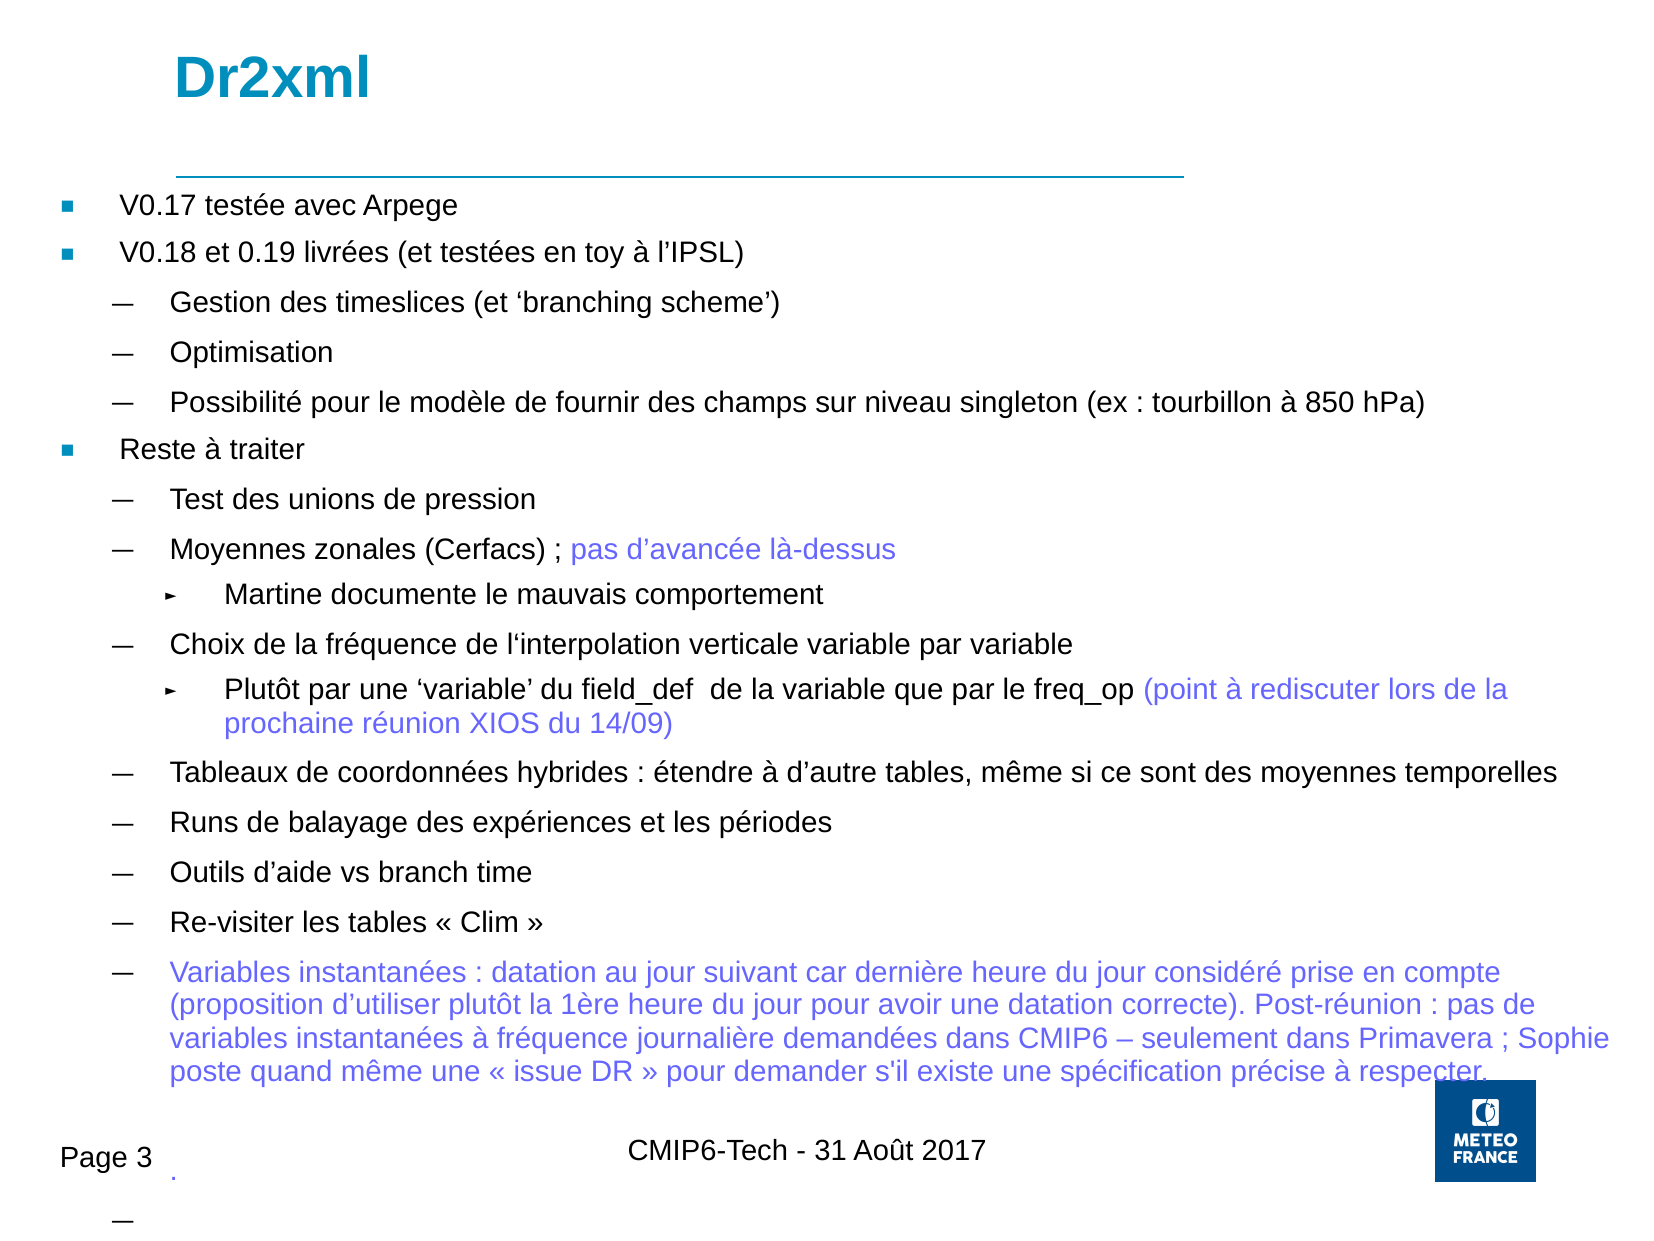

# Dr2xml
V0.17 testée avec Arpege
V0.18 et 0.19 livrées (et testées en toy à l’IPSL)
Gestion des timeslices (et ‘branching scheme’)
Optimisation
Possibilité pour le modèle de fournir des champs sur niveau singleton (ex : tourbillon à 850 hPa)
Reste à traiter
Test des unions de pression
Moyennes zonales (Cerfacs) ; pas d’avancée là-dessus
Martine documente le mauvais comportement
Choix de la fréquence de l‘interpolation verticale variable par variable
Plutôt par une ‘variable’ du field_def de la variable que par le freq_op (point à rediscuter lors de la prochaine réunion XIOS du 14/09)
Tableaux de coordonnées hybrides : étendre à d’autre tables, même si ce sont des moyennes temporelles
Runs de balayage des expériences et les périodes
Outils d’aide vs branch time
Re-visiter les tables « Clim »
Variables instantanées : datation au jour suivant car dernière heure du jour considéré prise en compte (proposition d’utiliser plutôt la 1ère heure du jour pour avoir une datation correcte). Post-réunion : pas de variables instantanées à fréquence journalière demandées dans CMIP6 – seulement dans Primavera ; Sophie poste quand même une « issue DR » pour demander s'il existe une spécification précise à respecter.
.
CMIP6-Tech - 31 Août 2017
3